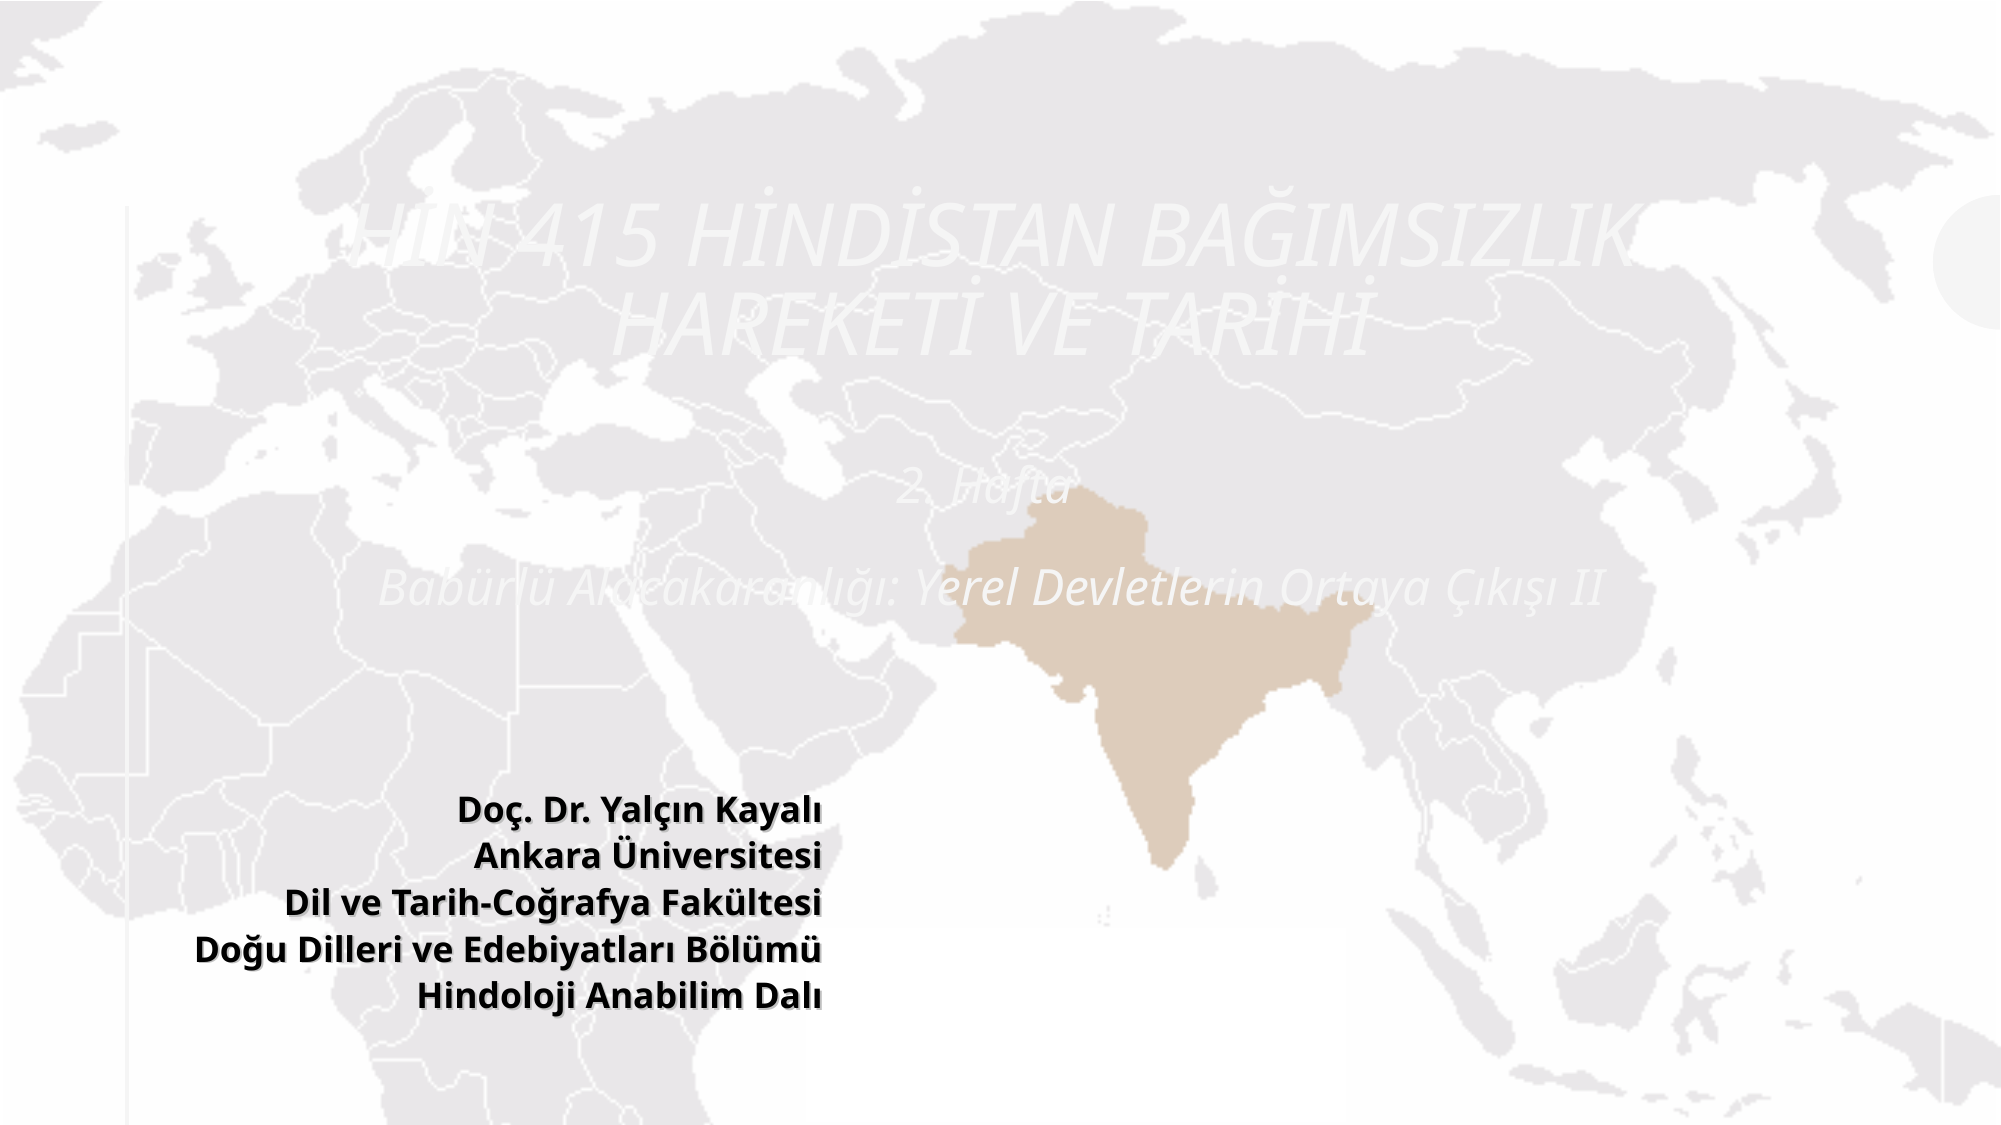

# Hin 415 Hindistan bağımsızlık hareketi ve tarihi 2. Hafta Babürlü Alacakaranlığı: Yerel Devletlerin Ortaya Çıkışı II
Doç. Dr. Yalçın Kayalı
Ankara Üniversitesi
Dil ve Tarih-Coğrafya Fakültesi
Doğu Dilleri ve Edebiyatları Bölümü
Hindoloji Anabilim Dalı